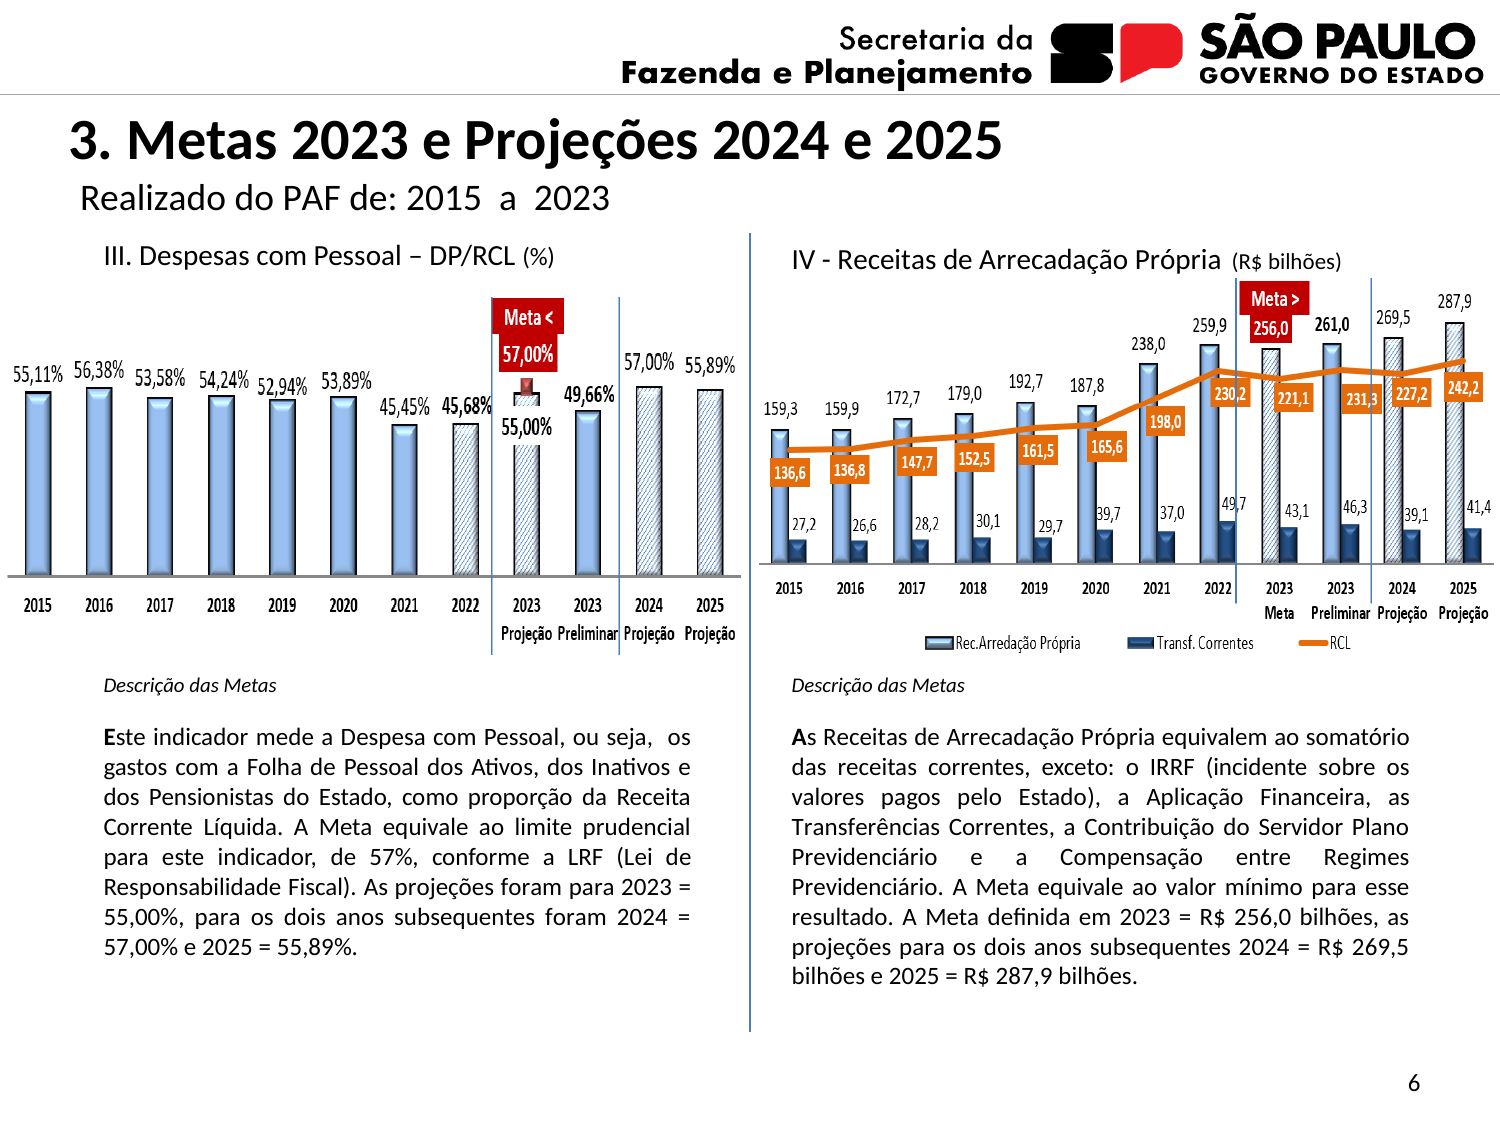

3. Metas 2023 e Projeções 2024 e 2025
Realizado do PAF de: 2015 a 2023
IV - Receitas de Arrecadação Própria (R$ bilhões)
III. Despesas com Pessoal – DP/RCL (%)
Descrição das Metas
Descrição das Metas
Este indicador mede a Despesa com Pessoal, ou seja, os gastos com a Folha de Pessoal dos Ativos, dos Inativos e dos Pensionistas do Estado, como proporção da Receita Corrente Líquida. A Meta equivale ao limite prudencial para este indicador, de 57%, conforme a LRF (Lei de Responsabilidade Fiscal). As projeções foram para 2023 = 55,00%, para os dois anos subsequentes foram 2024 = 57,00% e 2025 = 55,89%.
As Receitas de Arrecadação Própria equivalem ao somatório das receitas correntes, exceto: o IRRF (incidente sobre os valores pagos pelo Estado), a Aplicação Financeira, as Transferências Correntes, a Contribuição do Servidor Plano Previdenciário e a Compensação entre Regimes Previdenciário. A Meta equivale ao valor mínimo para esse resultado. A Meta definida em 2023 = R$ 256,0 bilhões, as projeções para os dois anos subsequentes 2024 = R$ 269,5 bilhões e 2025 = R$ 287,9 bilhões.